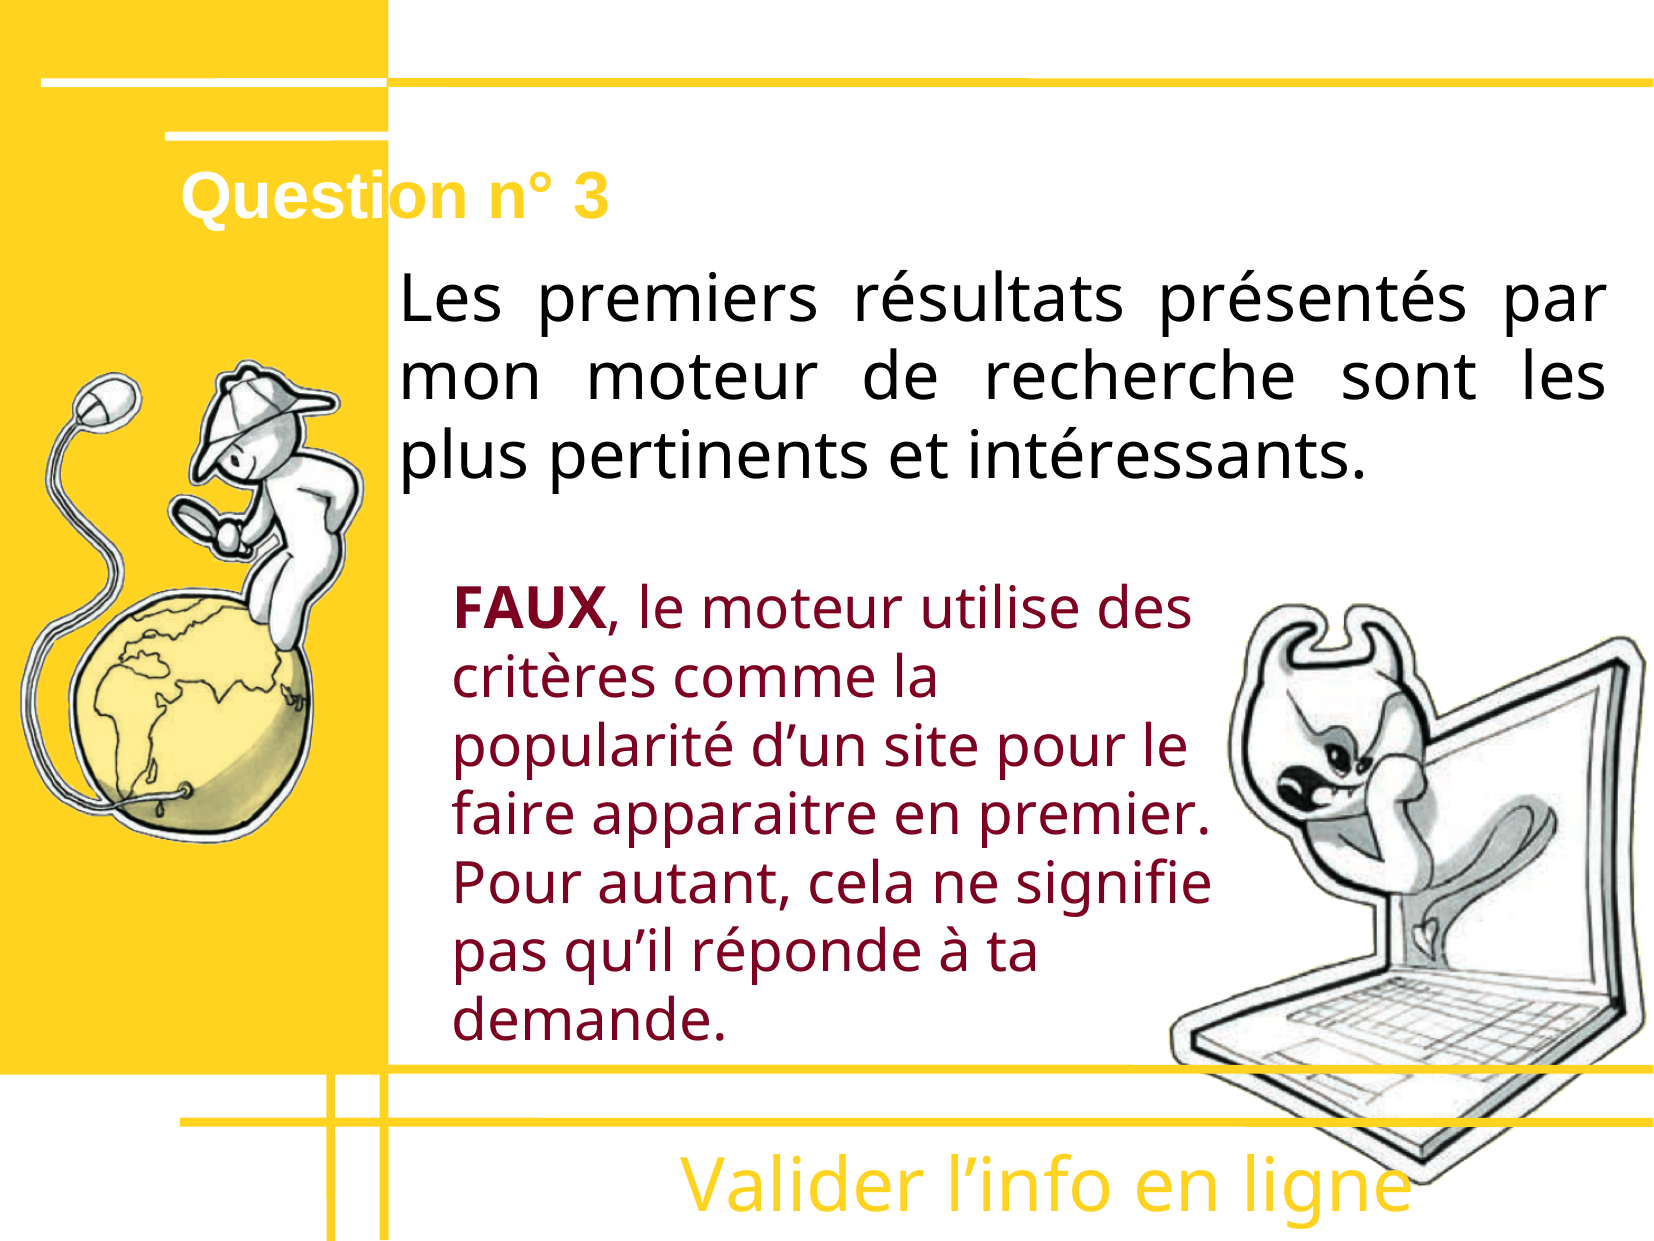

Question n° 3
Les premiers résultats présentés par mon moteur de recherche sont les plus pertinents et intéressants.
FAUX, le moteur utilise des critères comme la popularité dʼun site pour le faire apparaitre en premier. Pour autant, cela ne signifie pas quʼil réponde à ta demande.
Valider lʼinfo en ligne